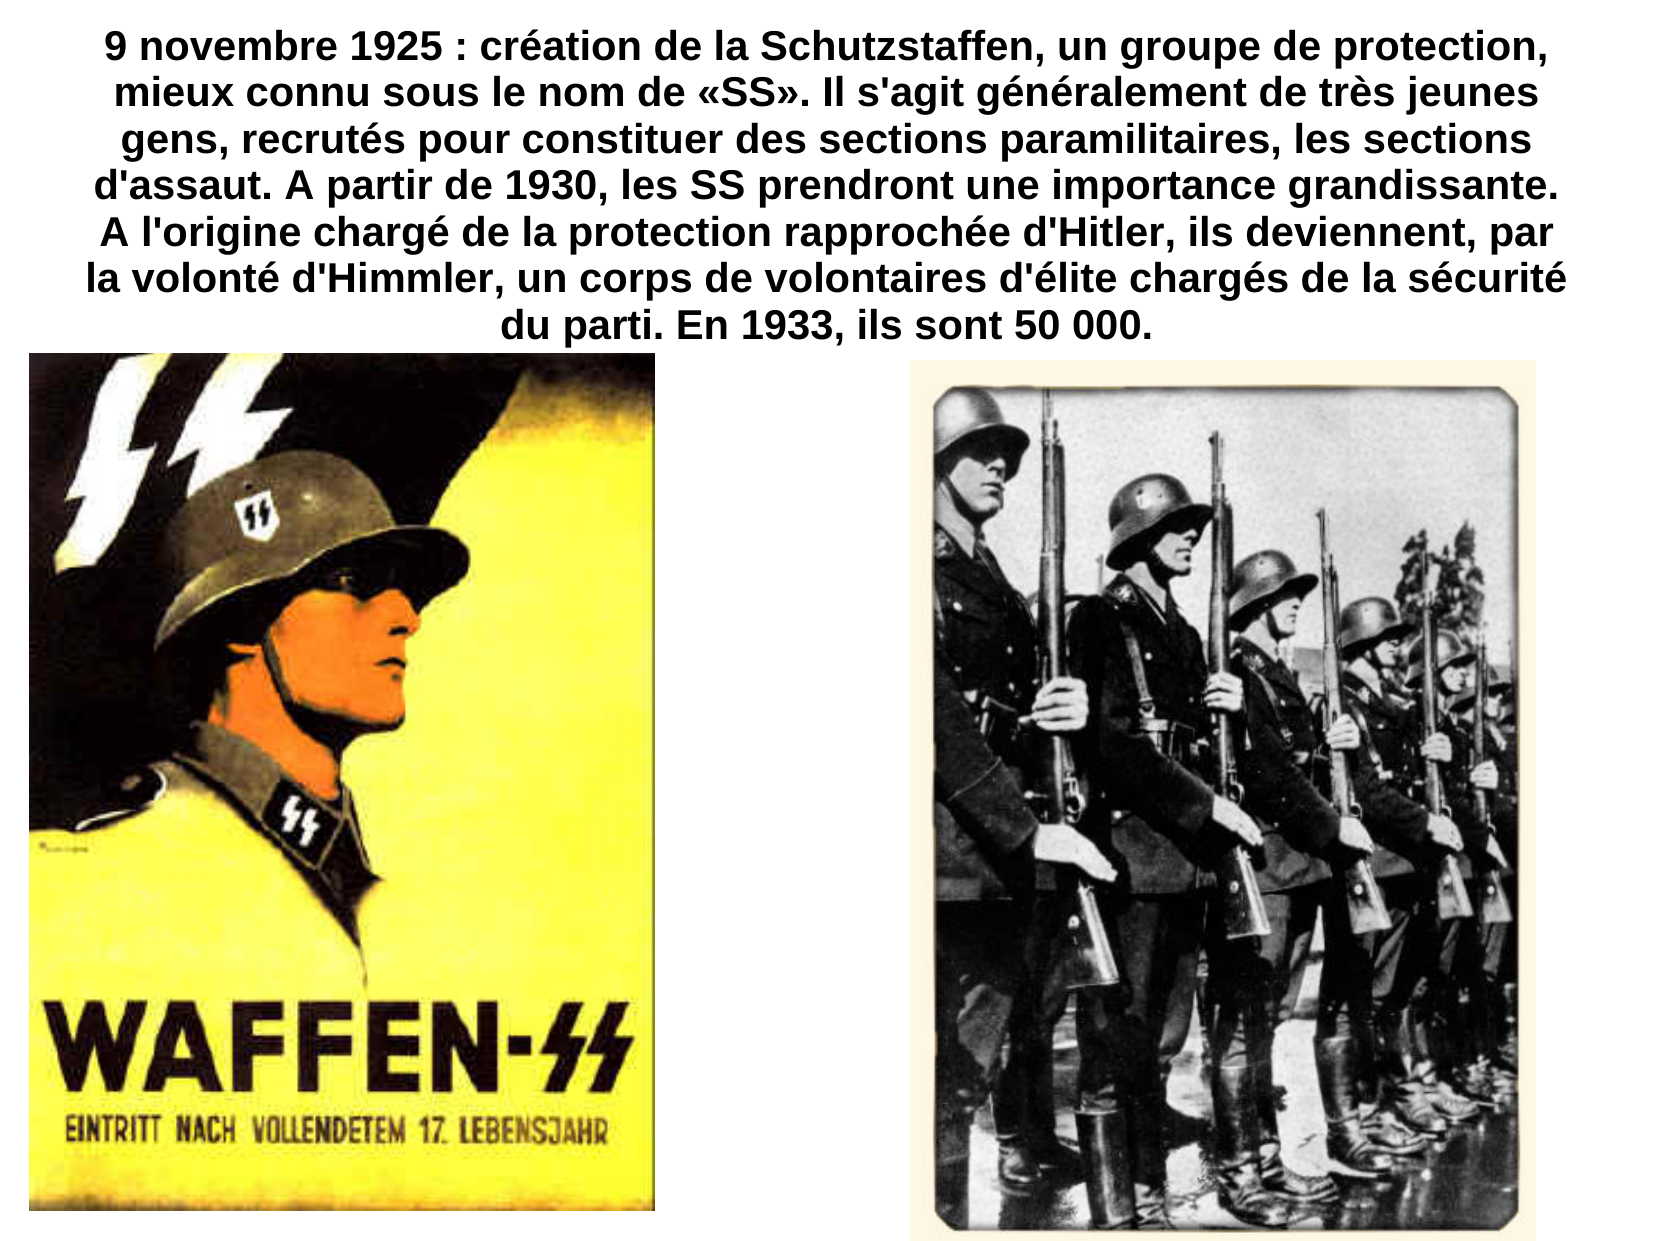

# 9 novembre 1925 : création de la Schutzstaffen, un groupe de protection, mieux connu sous le nom de «SS». Il s'agit généralement de très jeunes gens, recrutés pour constituer des sections paramilitaires, les sections d'assaut. A partir de 1930, les SS prendront une importance grandissante. A l'origine chargé de la protection rapprochée d'Hitler, ils deviennent, par la volonté d'Himmler, un corps de volontaires d'élite chargés de la sécurité du parti. En 1933, ils sont 50 000.